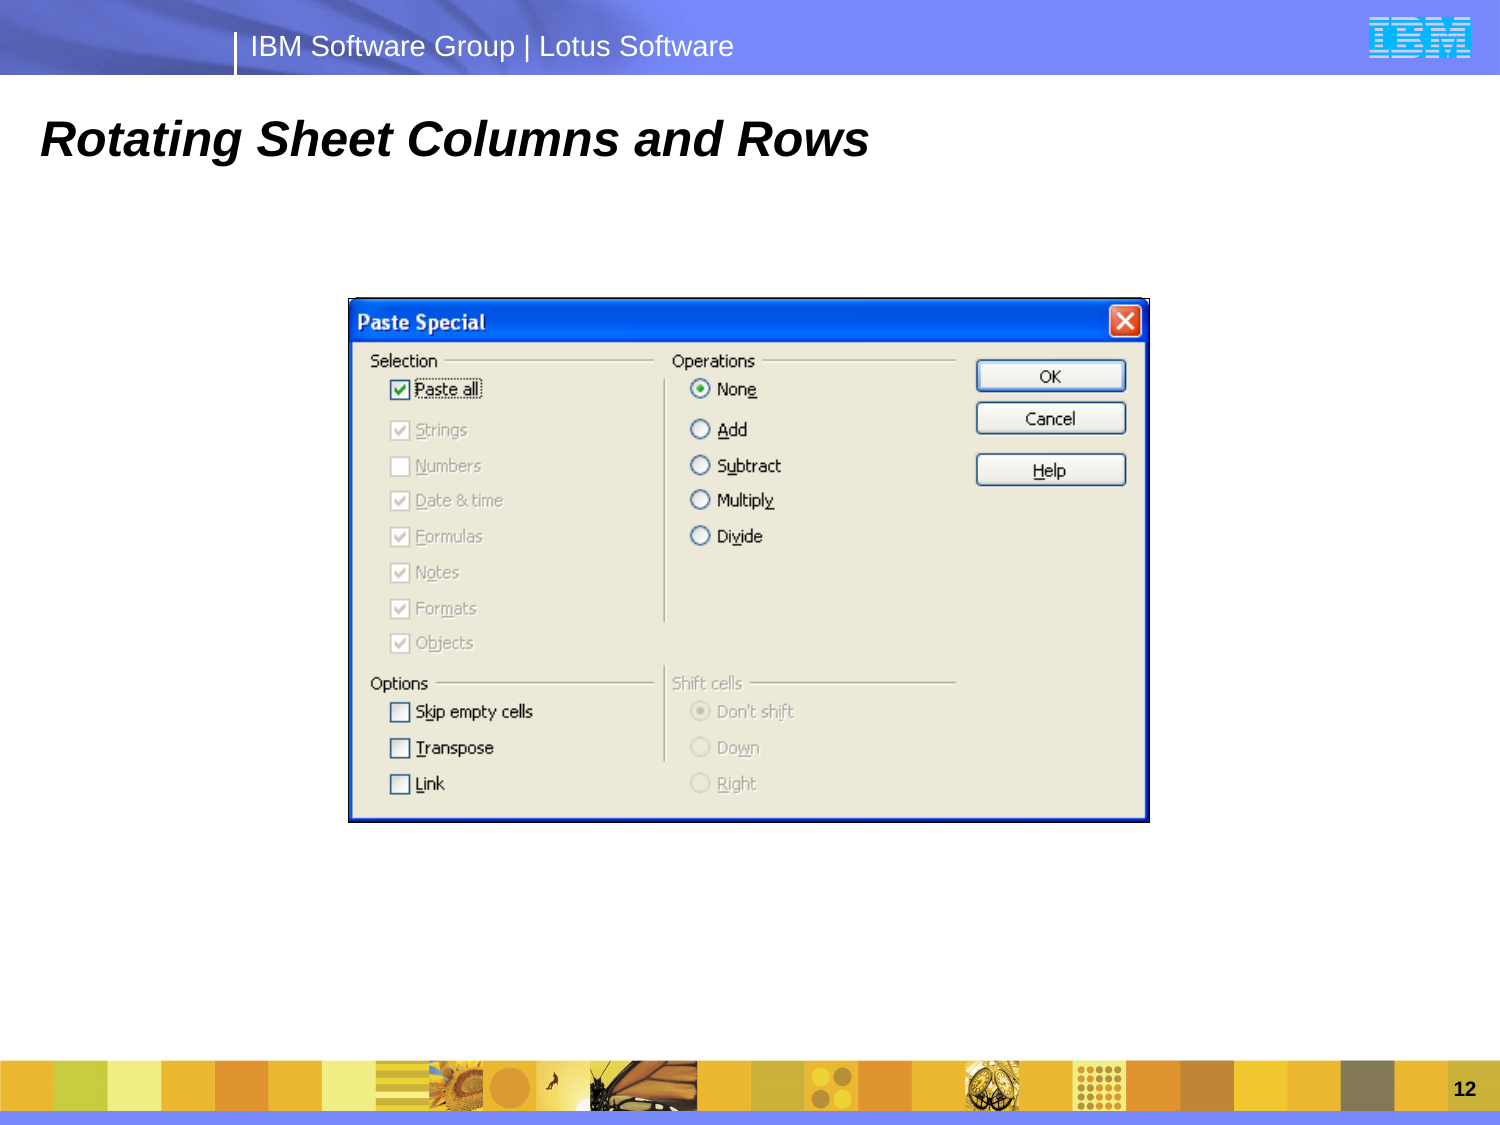

# Rotating Sheet Columns and Rows
12